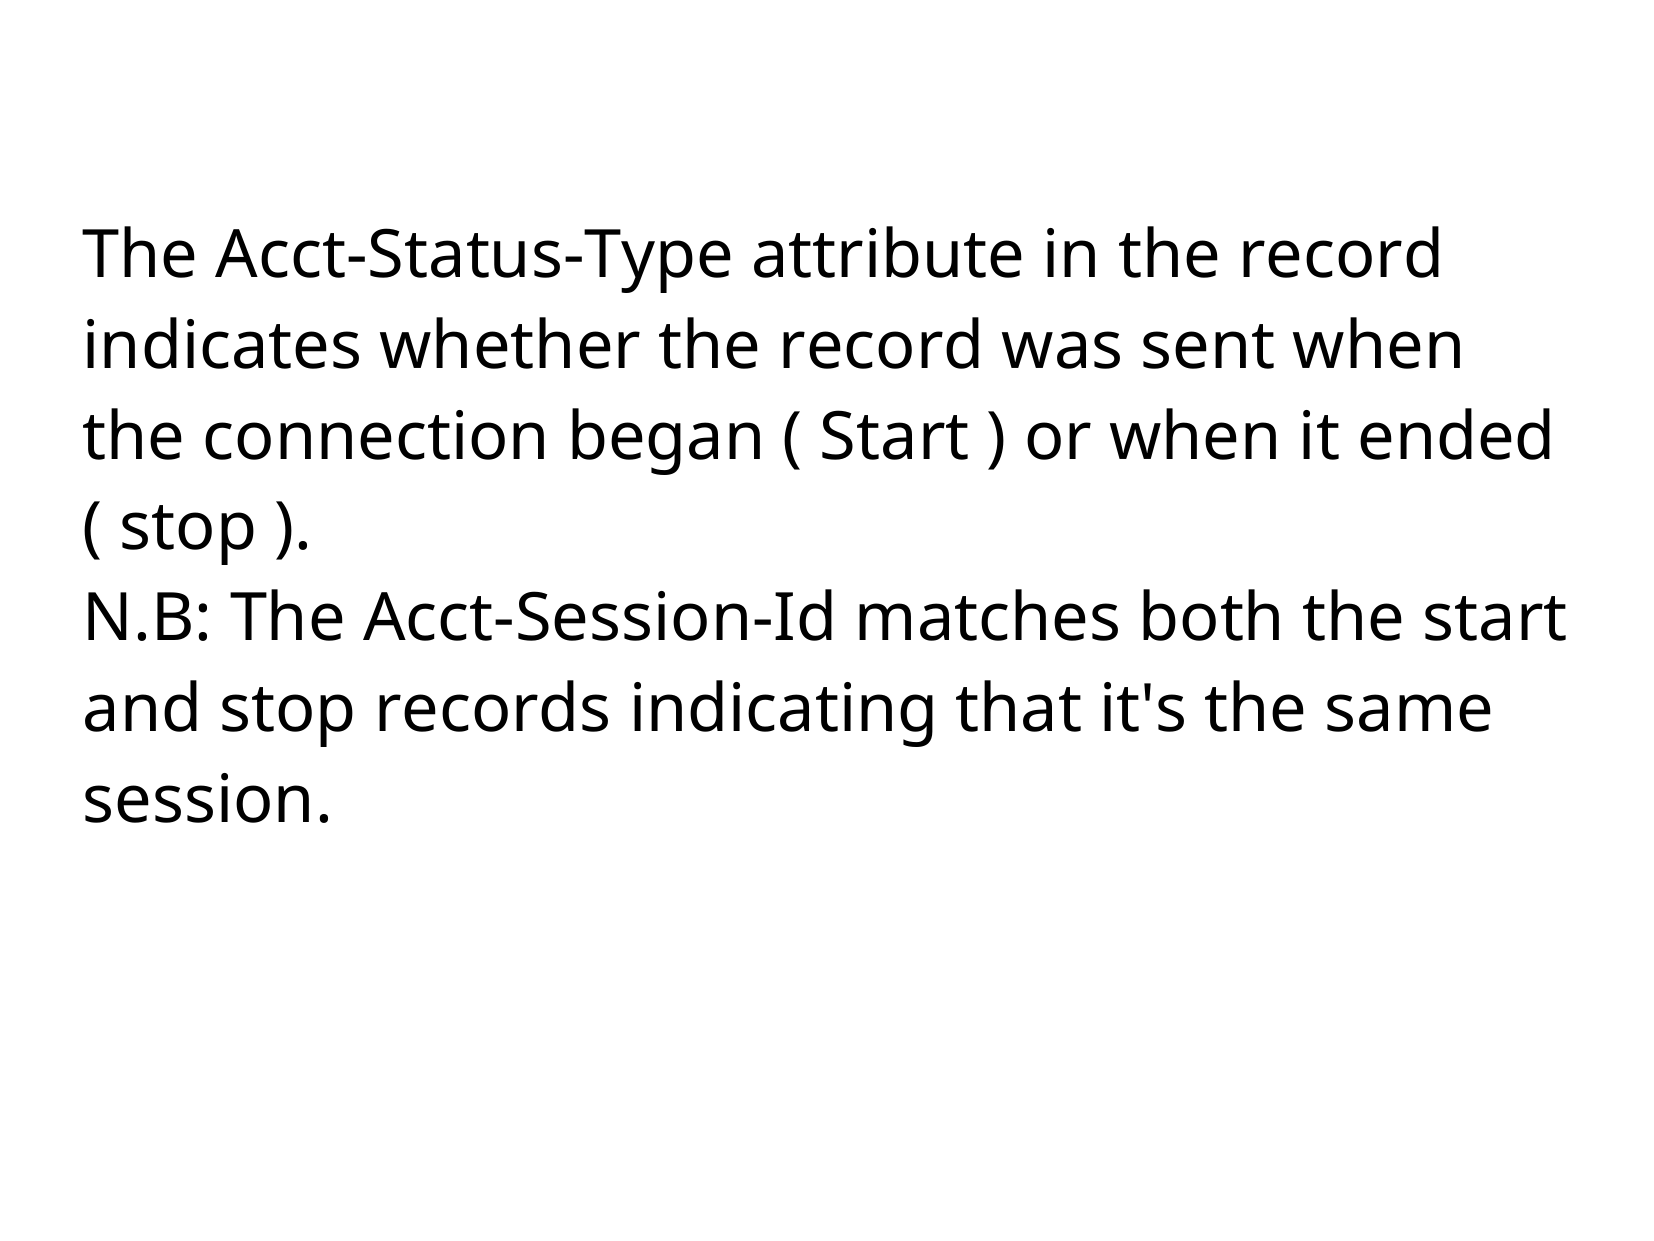

# The Acct-Status-Type attribute in the record indicates whether the record was sent when the connection began ( Start ) or when it ended ( stop ).
N.B: The Acct-Session-Id matches both the start and stop records indicating that it's the same session.